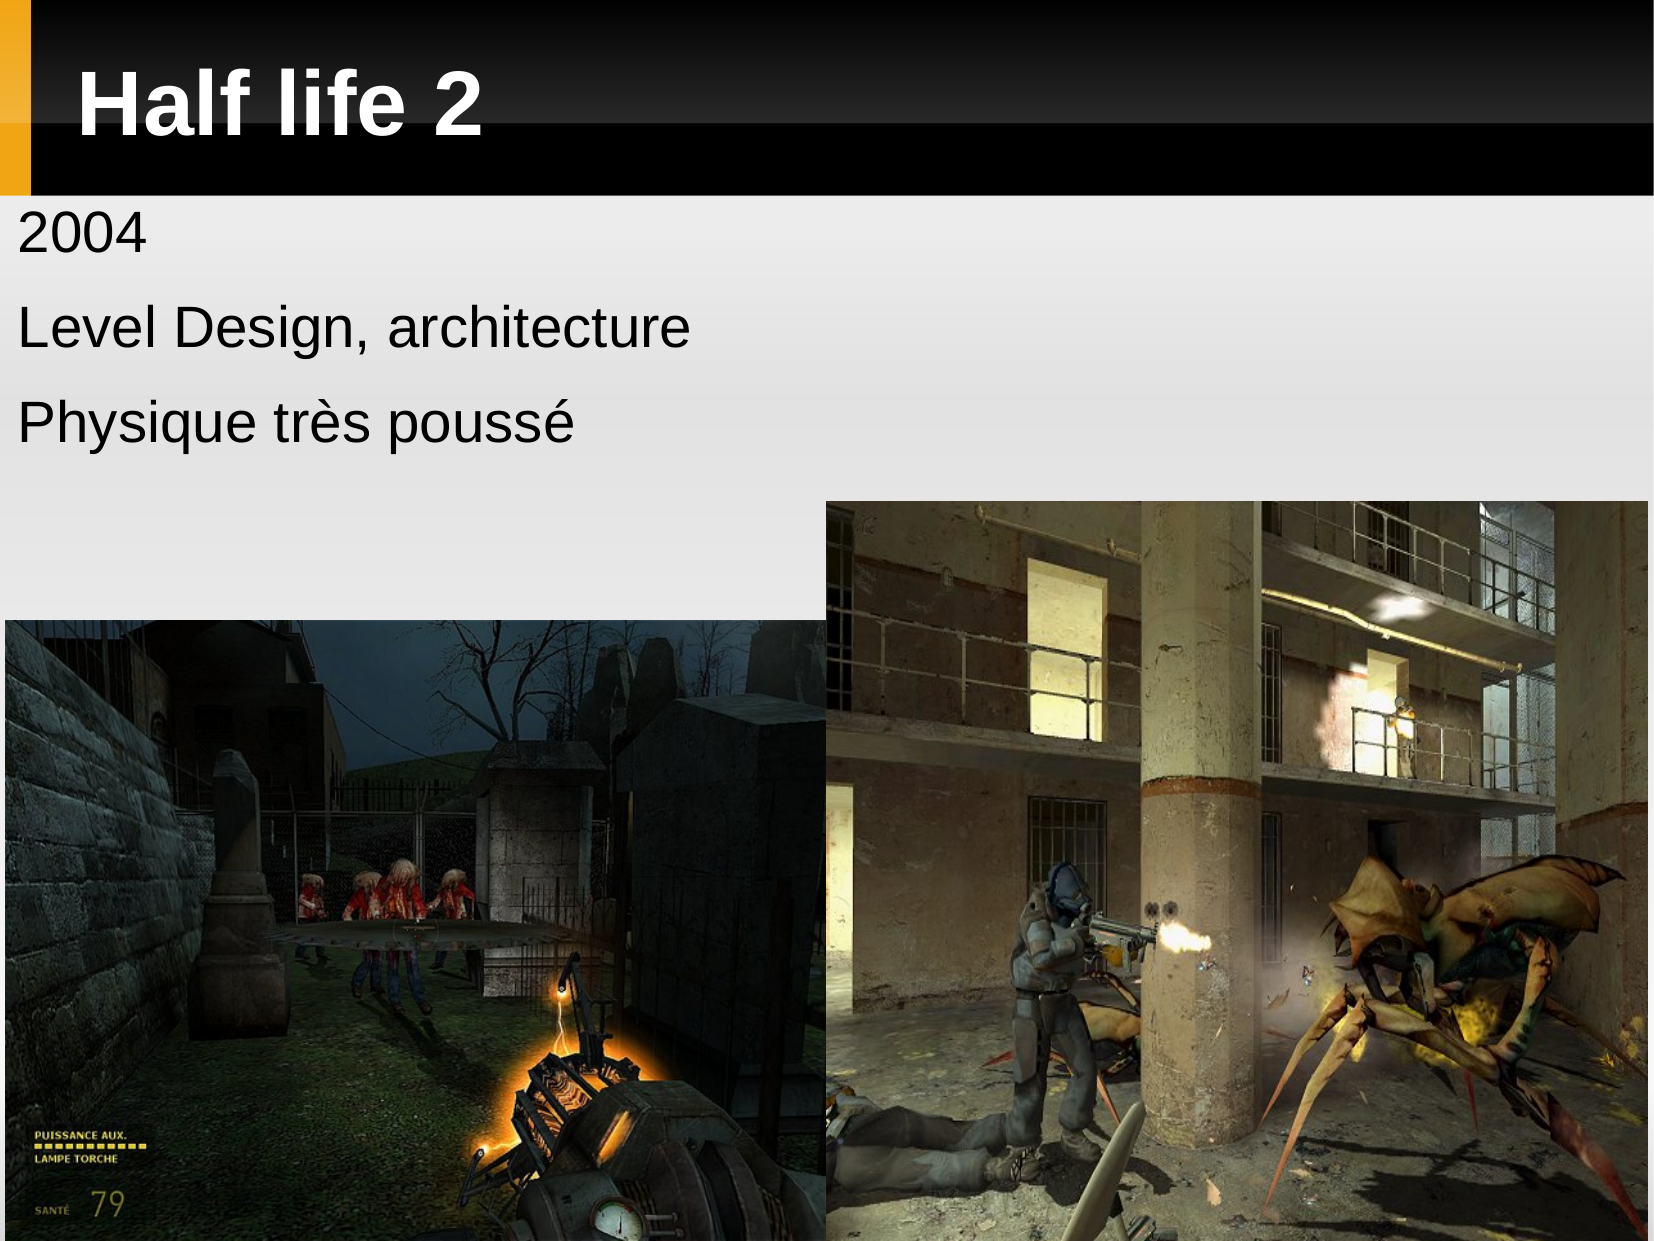

# Half life 2
2004
Level Design, architecture
Physique très poussé